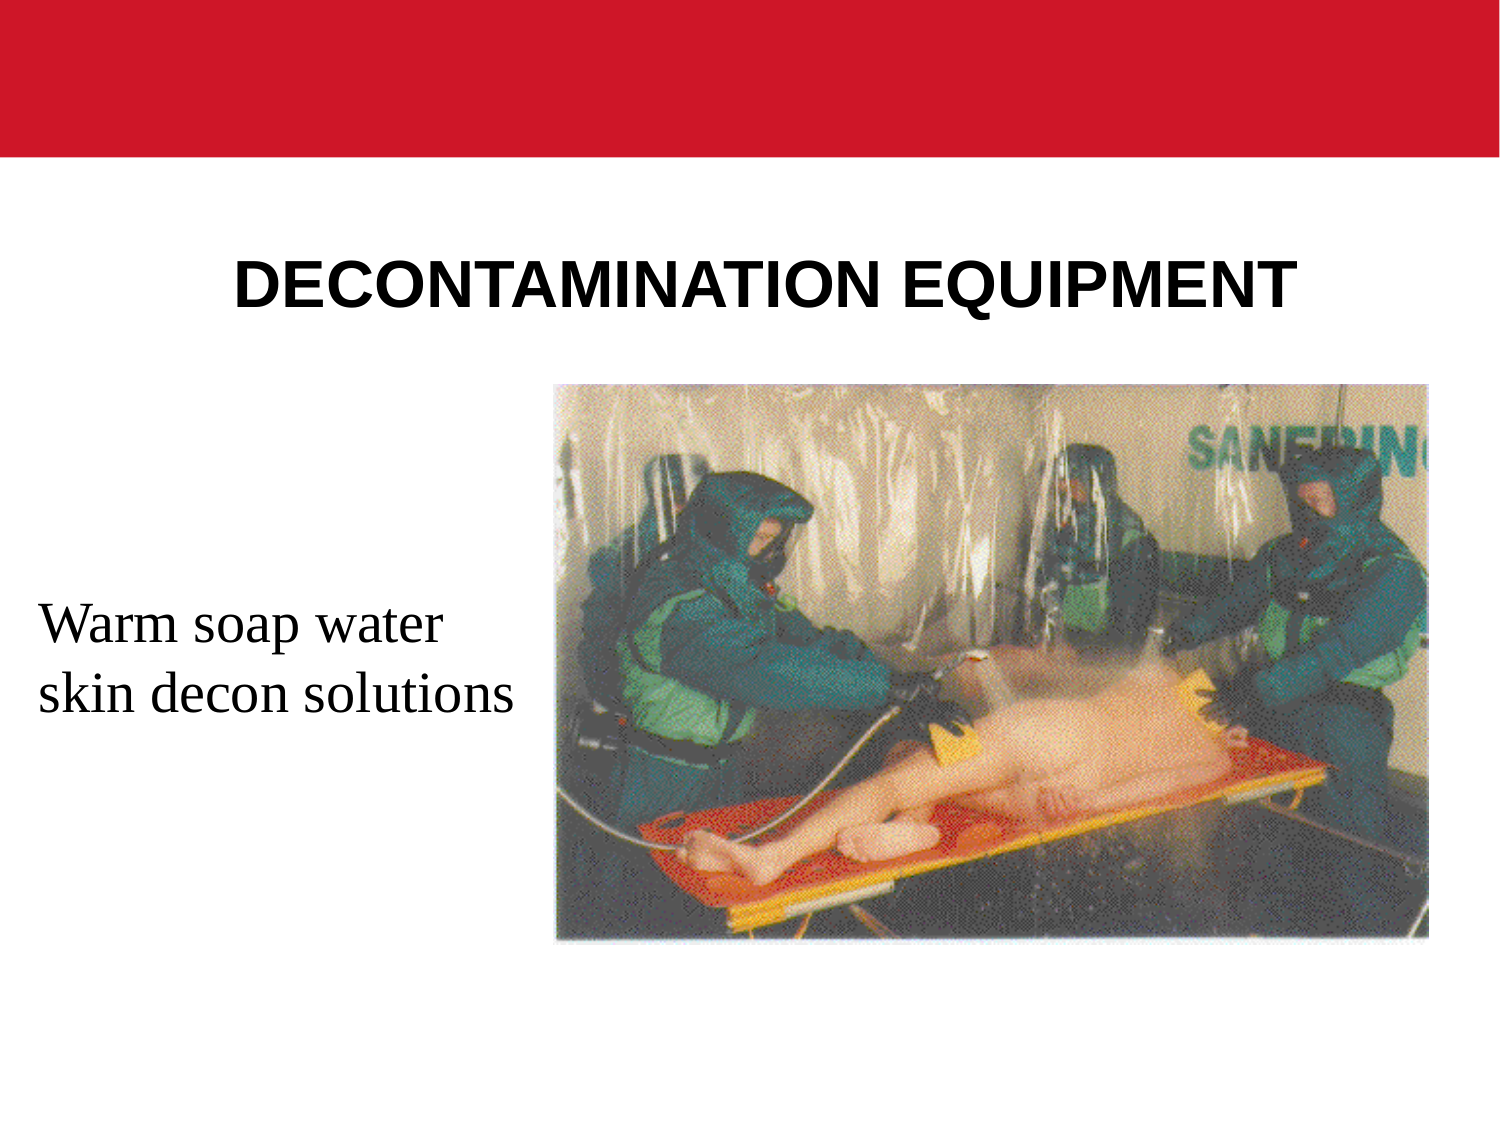

DECONTAMINATION EQUIPMENT
Warm soap water
skin decon solutions
DATE